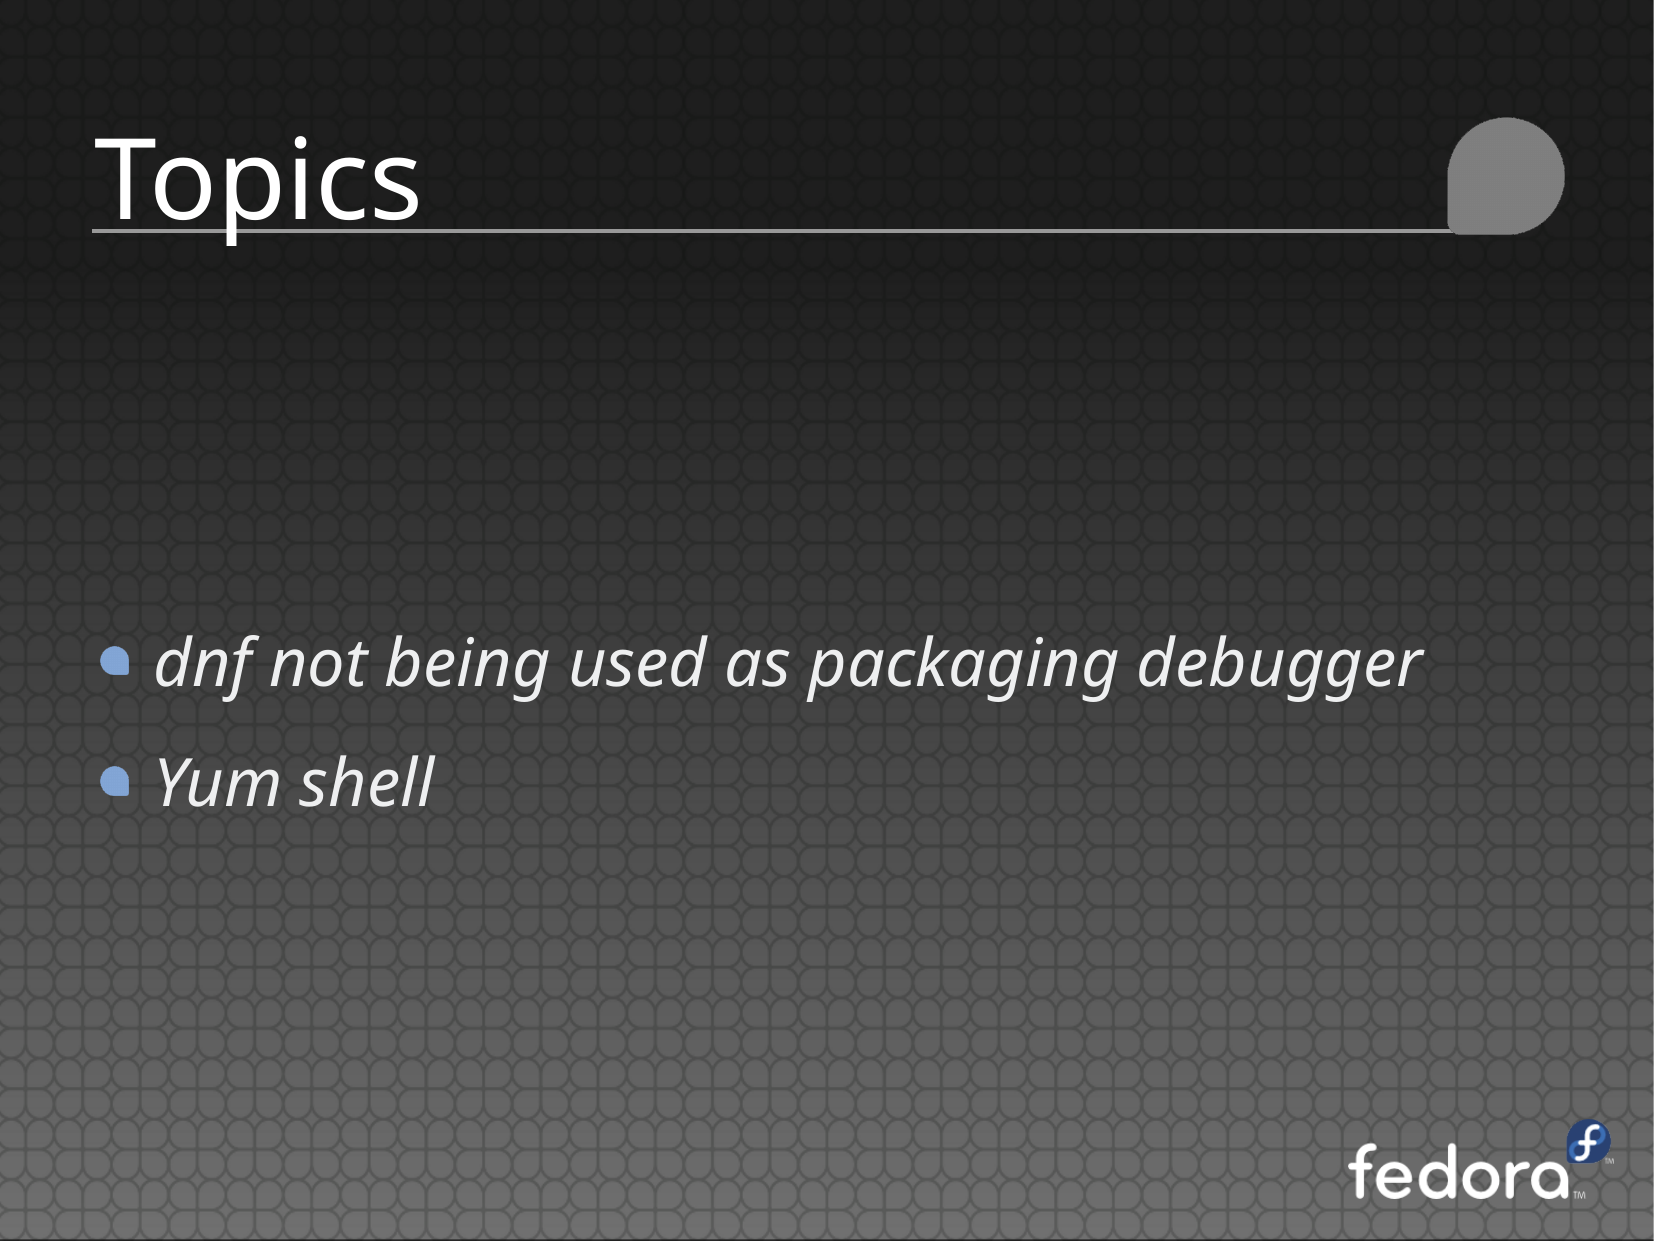

Topics
# dnf not being used as packaging debugger
Yum shell